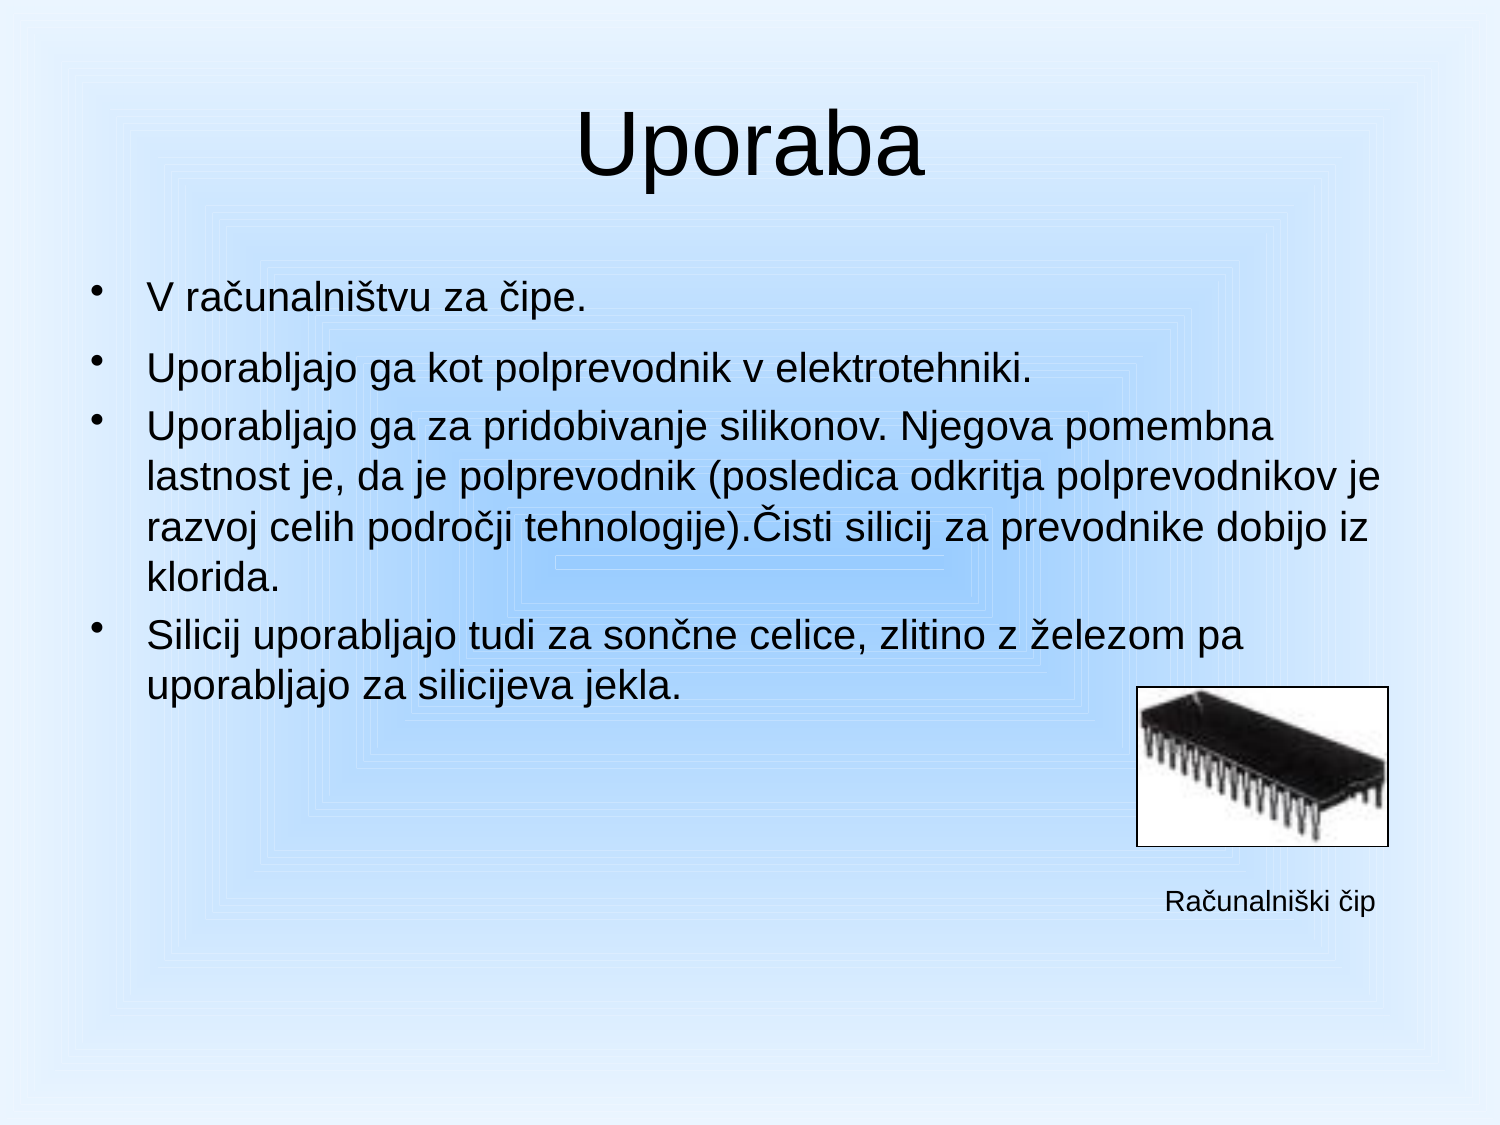

# Uporaba
V računalništvu za čipe.
Uporabljajo ga kot polprevodnik v elektrotehniki.
Uporabljajo ga za pridobivanje silikonov. Njegova pomembna lastnost je, da je polprevodnik (posledica odkritja polprevodnikov je razvoj celih področji tehnologije).Čisti silicij za prevodnike dobijo iz klorida.
Silicij uporabljajo tudi za sončne celice, zlitino z železom pa uporabljajo za silicijeva jekla.
Računalniški čip